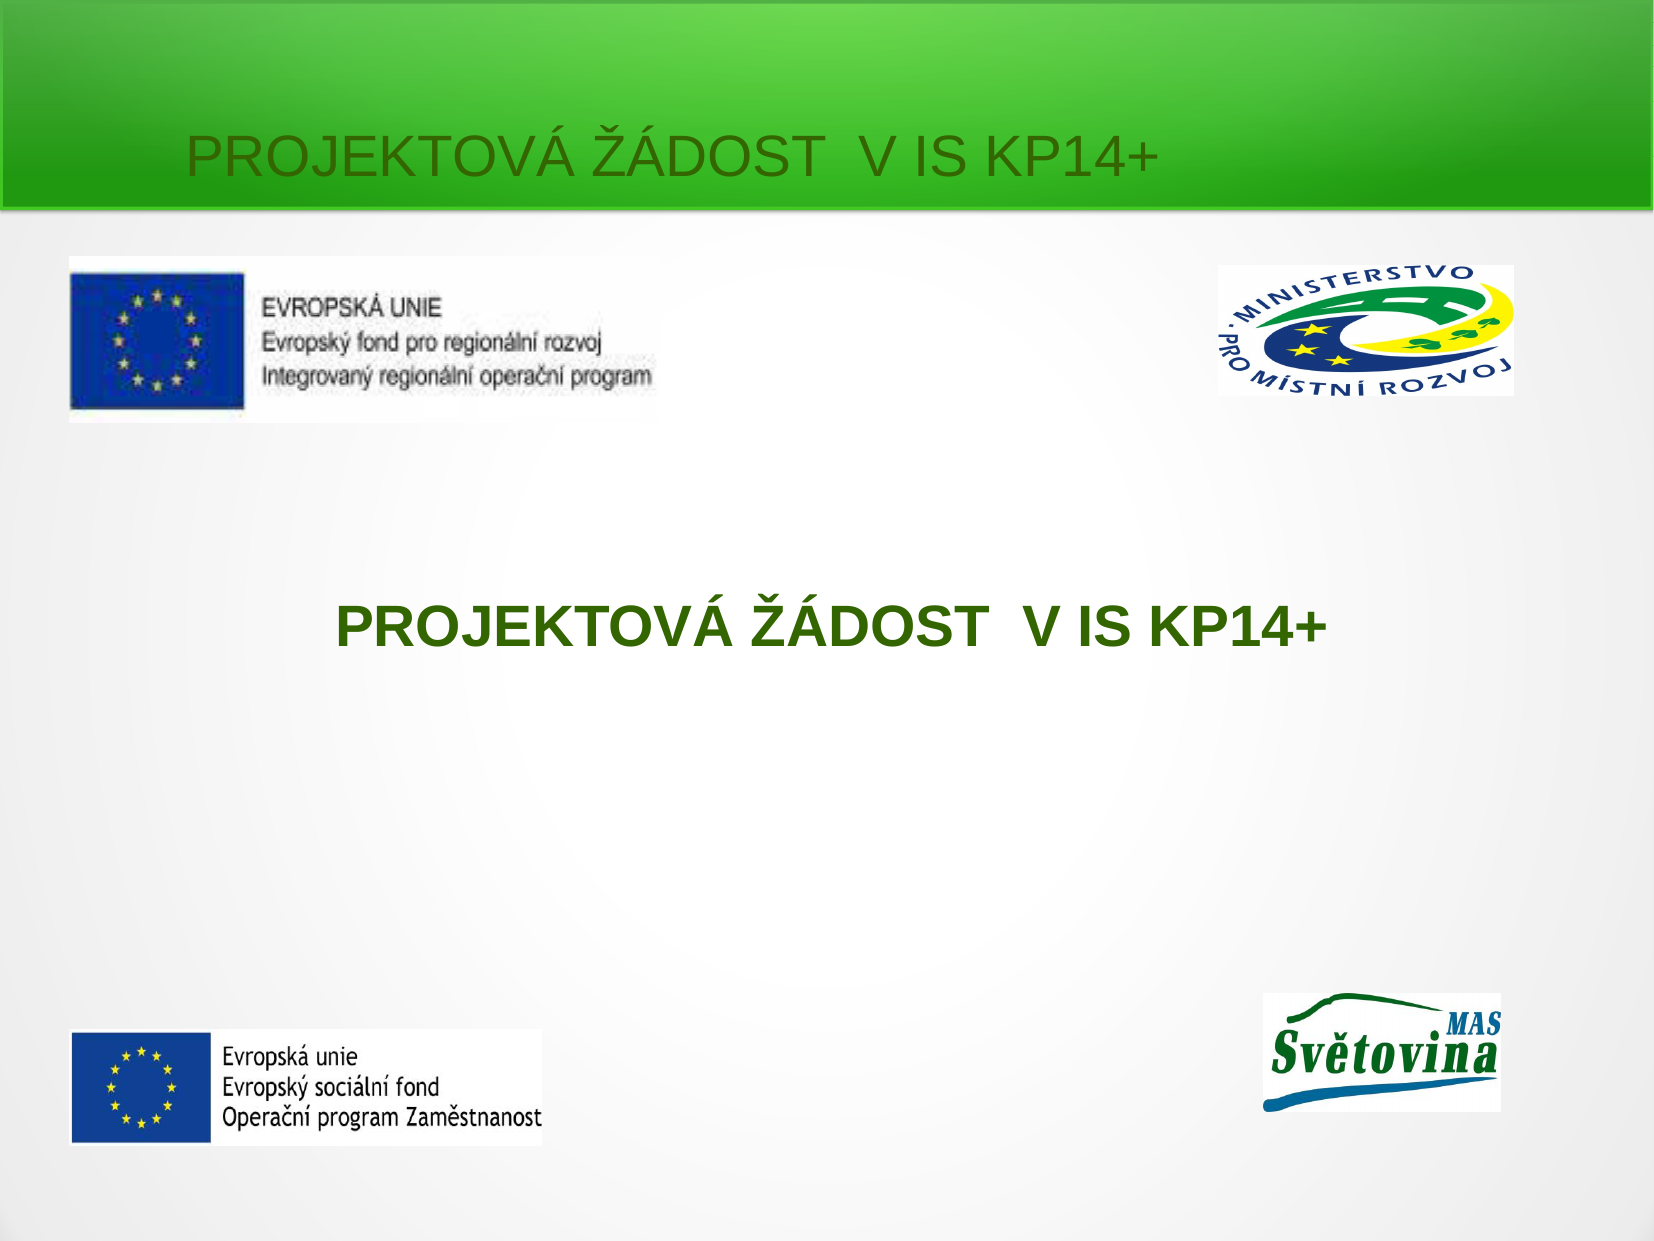

# PROJEKTOVÁ ŽÁDOST V IS KP14+
PROJEKTOVÁ ŽÁDOST V IS KP14+